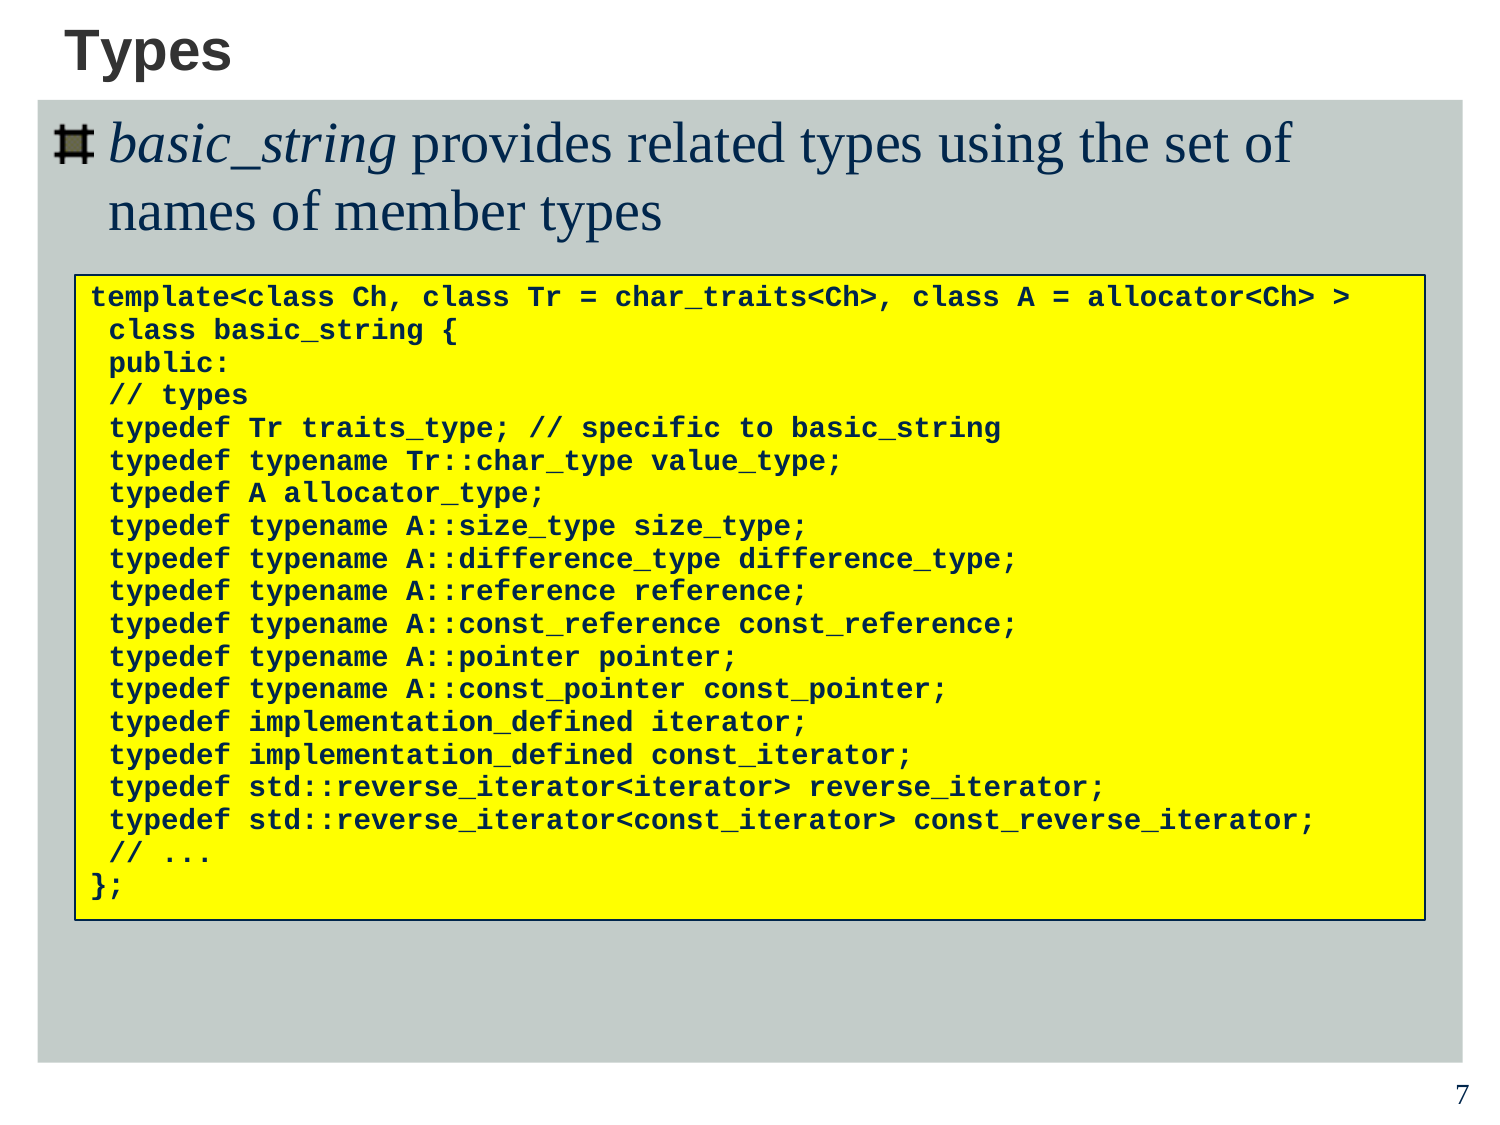

# Types
basic_string provides related types using the set of names of member types
template<class Ch, class Tr = char_traits<Ch>, class A = allocator<Ch> >
	class basic_string {
	public:
	// types
	typedef Tr traits_type; // specific to basic_string
	typedef typename Tr::char_type value_type;
	typedef A allocator_type;
	typedef typename A::size_type size_type;
	typedef typename A::difference_type difference_type;
	typedef typename A::reference reference;
	typedef typename A::const_reference const_reference;
	typedef typename A::pointer pointer;
	typedef typename A::const_pointer const_pointer;
	typedef implementation_defined iterator;
	typedef implementation_defined const_iterator;
	typedef std::reverse_iterator<iterator> reverse_iterator;
	typedef std::reverse_iterator<const_iterator> const_reverse_iterator;
	// ...
};